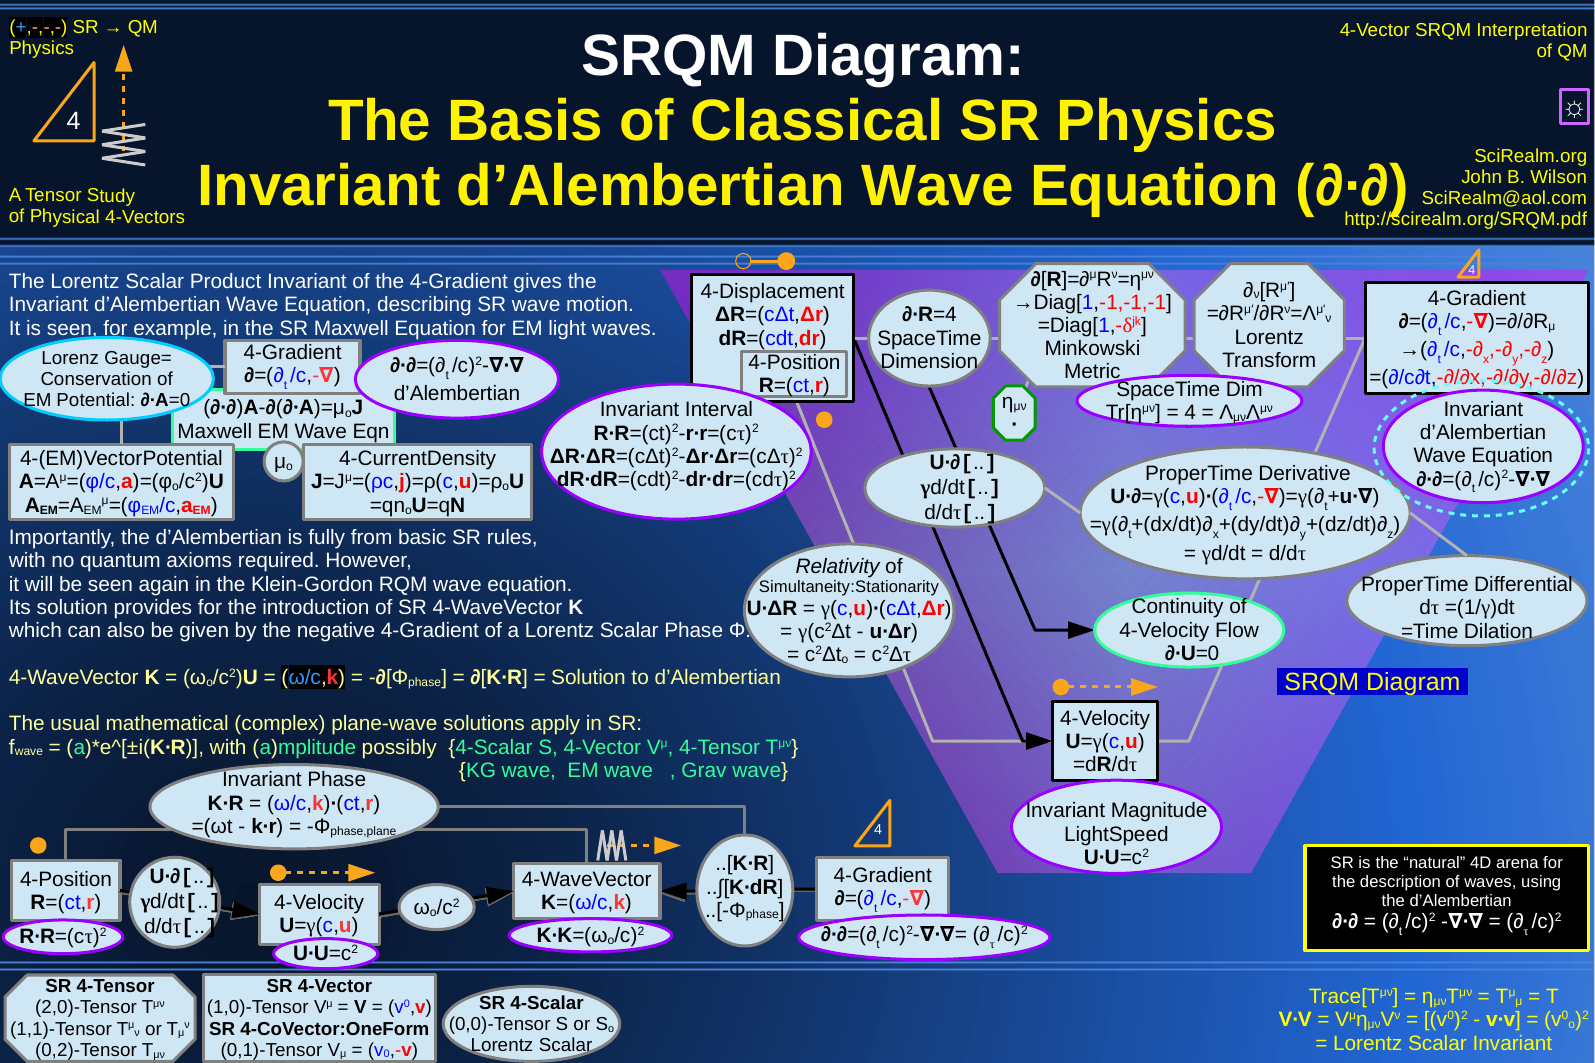

(+,-,-,-) SR → QM
Physics
A Tensor Study
of Physical 4-Vectors
4-Vector SRQM Interpretation
of QM
SciRealm.org
John B. Wilson
SciRealm@aol.com
http://scirealm.org/SRQM.pdf
# SRQM Diagram: The Basis of Classical SR Physics Invariant d’Alembertian Wave Equation (∂∙∂)
4
☼
4
∂[R]=∂μRν=ημν
→Diag[1,-1,-1,-1]
=Diag[1,-δjk]
Minkowski
Metric
∂ν[Rμ′]
=∂Rμ′/∂Rν=Λμ'ν
Lorentz
Transform
4-Displacement
ΔR=(cΔt,Δr)
dR=(cdt,dr)
4-Gradient
∂=(∂t /c,-∇)=∂/∂Rμ
→(∂t /c,-∂x,-∂y,-∂z)
=(∂/c∂t,-∂/∂x,-∂/∂y,-∂/∂z)
∂∙R=4
SpaceTime
Dimension
4-Position
R=(ct,r)
SpaceTime Dim
Tr[ημν] = 4 = ΛμνΛμν
Invariant Interval
R∙R=(ct)2-r∙r=(cτ)2
ΔR∙ΔR=(cΔt)2-Δr∙Δr=(cΔτ)2
dR∙dR=(cdt)2-dr∙dr=(cdτ)2
 ημν
∙
Invariant
d’Alembertian
Wave Equation
∂∙∂=(∂t /c)2-∇∙∇
 ProperTime Derivative
U∙∂=γ(c,u)∙(∂t /c,-∇)=γ(∂t+u∙∇)
=γ(∂t+(dx/dt)∂x+(dy/dt)∂y+(dz/dt)∂z)
= γd/dt = d/dτ
 U∙∂[..]
 γd/dt[..]
 d/dτ[..]
Relativity of
Simultaneity:Stationarity
U∙ΔR = γ(c,u)∙(cΔt,Δr)
= γ(c2Δt - u∙Δr)
= c2Δto = c2Δτ
ProperTime Differential
dτ =(1/γ)dt
=Time Dilation
Continuity of
4-Velocity Flow
 ∂∙U=0
4-Velocity
U=γ(c,u)
=dR/dτ
Invariant Magnitude
LightSpeed
U∙U=c2
The Lorentz Scalar Product Invariant of the 4-Gradient gives the
Invariant d’Alembertian Wave Equation, describing SR wave motion.
It is seen, for example, in the SR Maxwell Equation for EM light waves.
Importantly, the d’Alembertian is fully from basic SR rules,
with no quantum axioms required. However,
it will be seen again in the Klein-Gordon RQM wave equation.
Its solution provides for the introduction of SR 4-WaveVector K
which can also be given by the negative 4-Gradient of a Lorentz Scalar Phase Φ.
4-WaveVector K = (ωo/c2)U = (ω/c,k) = -∂[Φphase] = ∂[K∙R] = Solution to d’Alembertian
The usual mathematical (complex) plane-wave solutions apply in SR:
fwave = (a)*e^[±i(K∙R)], with (a)mplitude possibly {4-Scalar S, 4-Vector Vμ, 4-Tensor Tμν}
						{KG wave, EM wave , Grav wave}
Lorenz Gauge=
Conservation of
EM Potential: ∂∙A=0
4-Gradient
∂=(∂t /c,-∇)
∂∙∂=(∂t /c)2-∇∙∇
d’Alembertian
(∂∙∂)A-∂(∂∙A)=μoJ
Maxwell EM Wave Eqn
μo
4-(EM)VectorPotential
A=Aμ=(φ/c,a)=(φo/c2)U
AEM=AEMμ=(φEM/c,aEM)
4-CurrentDensity
J=Jμ=(ρc,j)=ρ(c,u)=ρoU
=qnoU=qN
 SRQM Diagram
Invariant Phase
K∙R = (ω/c,k)∙(ct,r)
=(ωt - k∙r) = -Φphase,plane
4
..[K∙R]
..∫[K∙dR]
..[-Φphase]
SR is the “natural” 4D arena for the description of waves, using the d’Alembertian
∂∙∂ = (∂t /c)2 -∇∙∇ = (∂τ /c)2
4-Gradient
∂=(∂t /c,-∇)
 U∙∂[..]
 γd/dt[..]
 d/dτ[..]
4-Position
R=(ct,r)
4-WaveVector
K=(ω/c,k)
4-Velocity
U=γ(c,u)
ωo/c2
∂∙∂=(∂t /c)2-∇∙∇= (∂τ /c)2
K∙K=(ωo/c)2
R∙R=(cτ)2
U∙U=c2
SR 4-Tensor
(2,0)-Tensor Tμν
(1,1)-Tensor Tμν or Tμν
(0,2)-Tensor Tμν
SR 4-Vector
(1,0)-Tensor Vμ = V = (v0,v)
SR 4-CoVector:OneForm
(0,1)-Tensor Vμ = (v0,-v)
Trace[Tμν] = ημνTμν = Tμμ = T
V∙V = VμημνVν = [(v0)2 - v∙v] = (v0o)2
= Lorentz Scalar Invariant
SR 4-Scalar
(0,0)-Tensor S or So
Lorentz Scalar